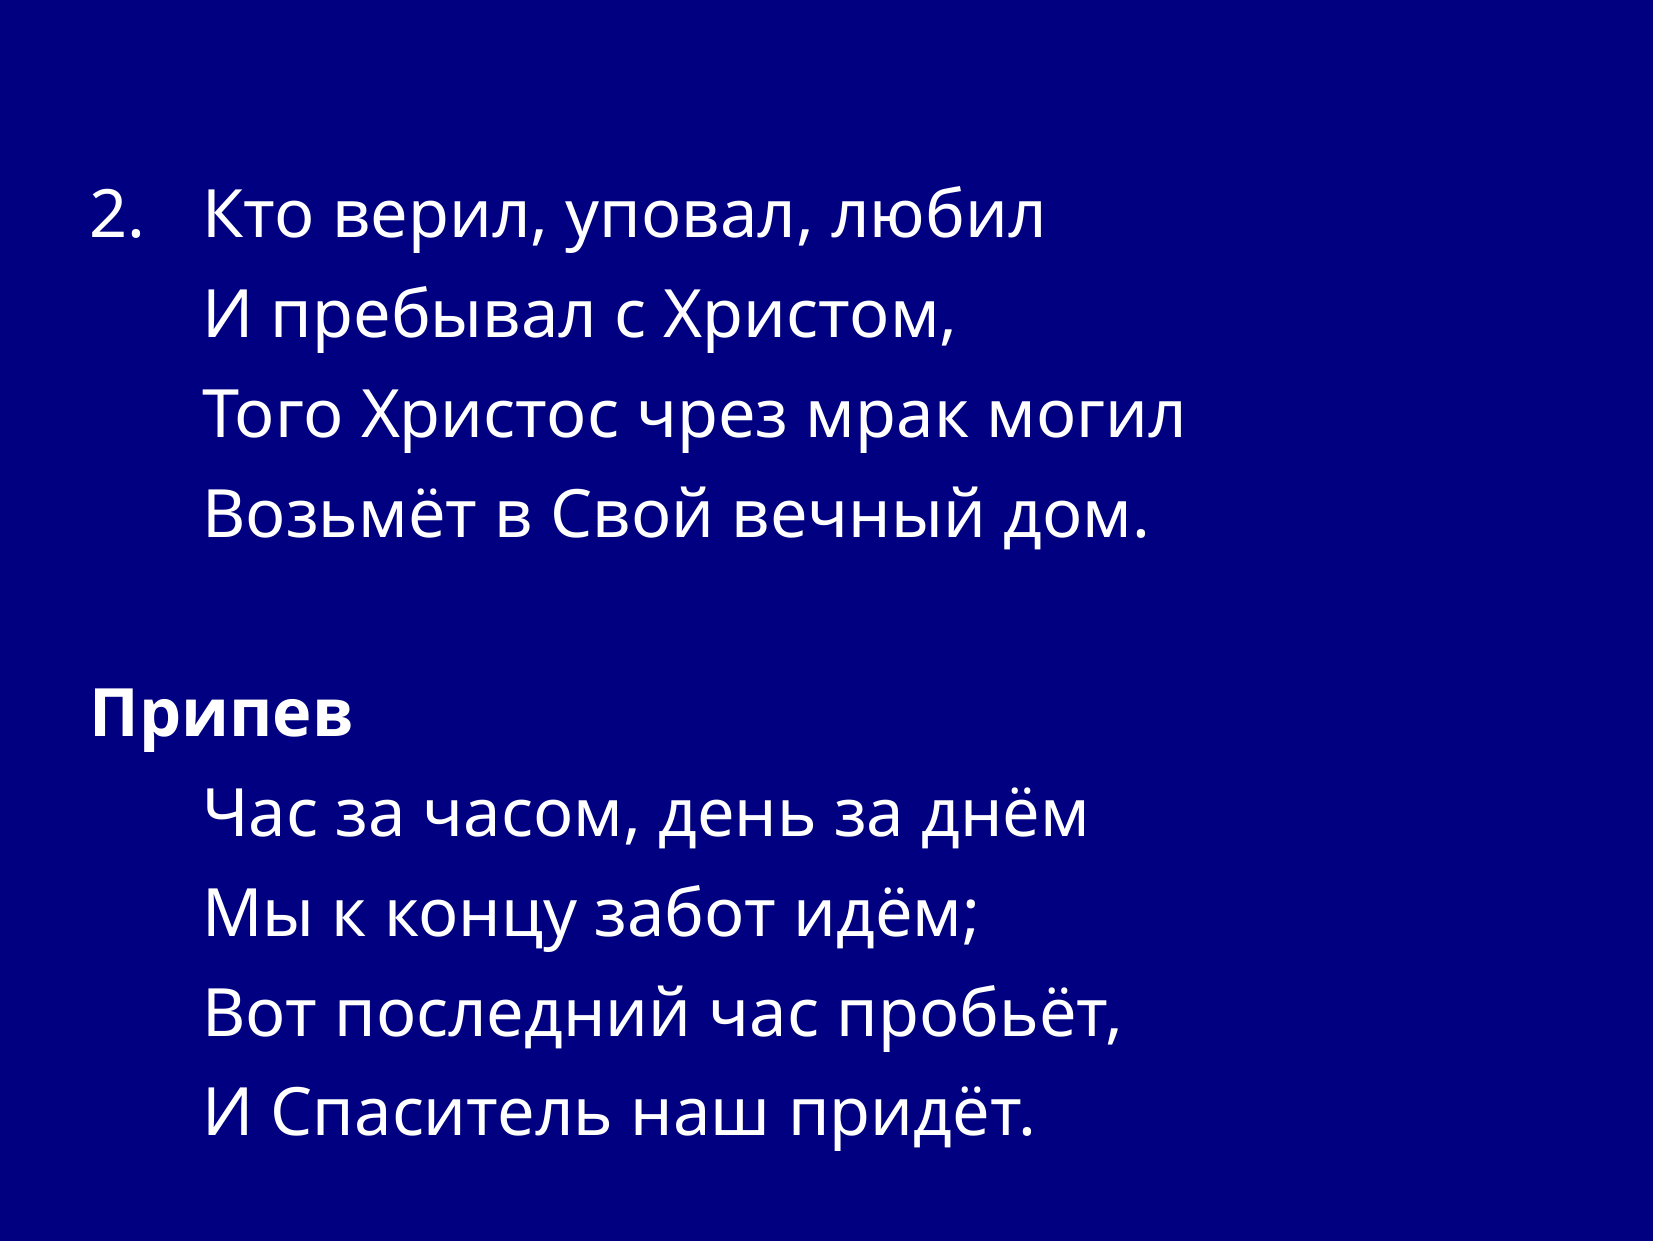

2.	Кто верил, уповал, любил
	И пребывал с Христом,
	Того Христос чрез мрак могил
	Возьмёт в Свой вечный дом.
Припев
	Час за часом, день за днём
	Мы к концу забот идём;
	Вот последний час пробьёт,
	И Спаситель наш придёт.